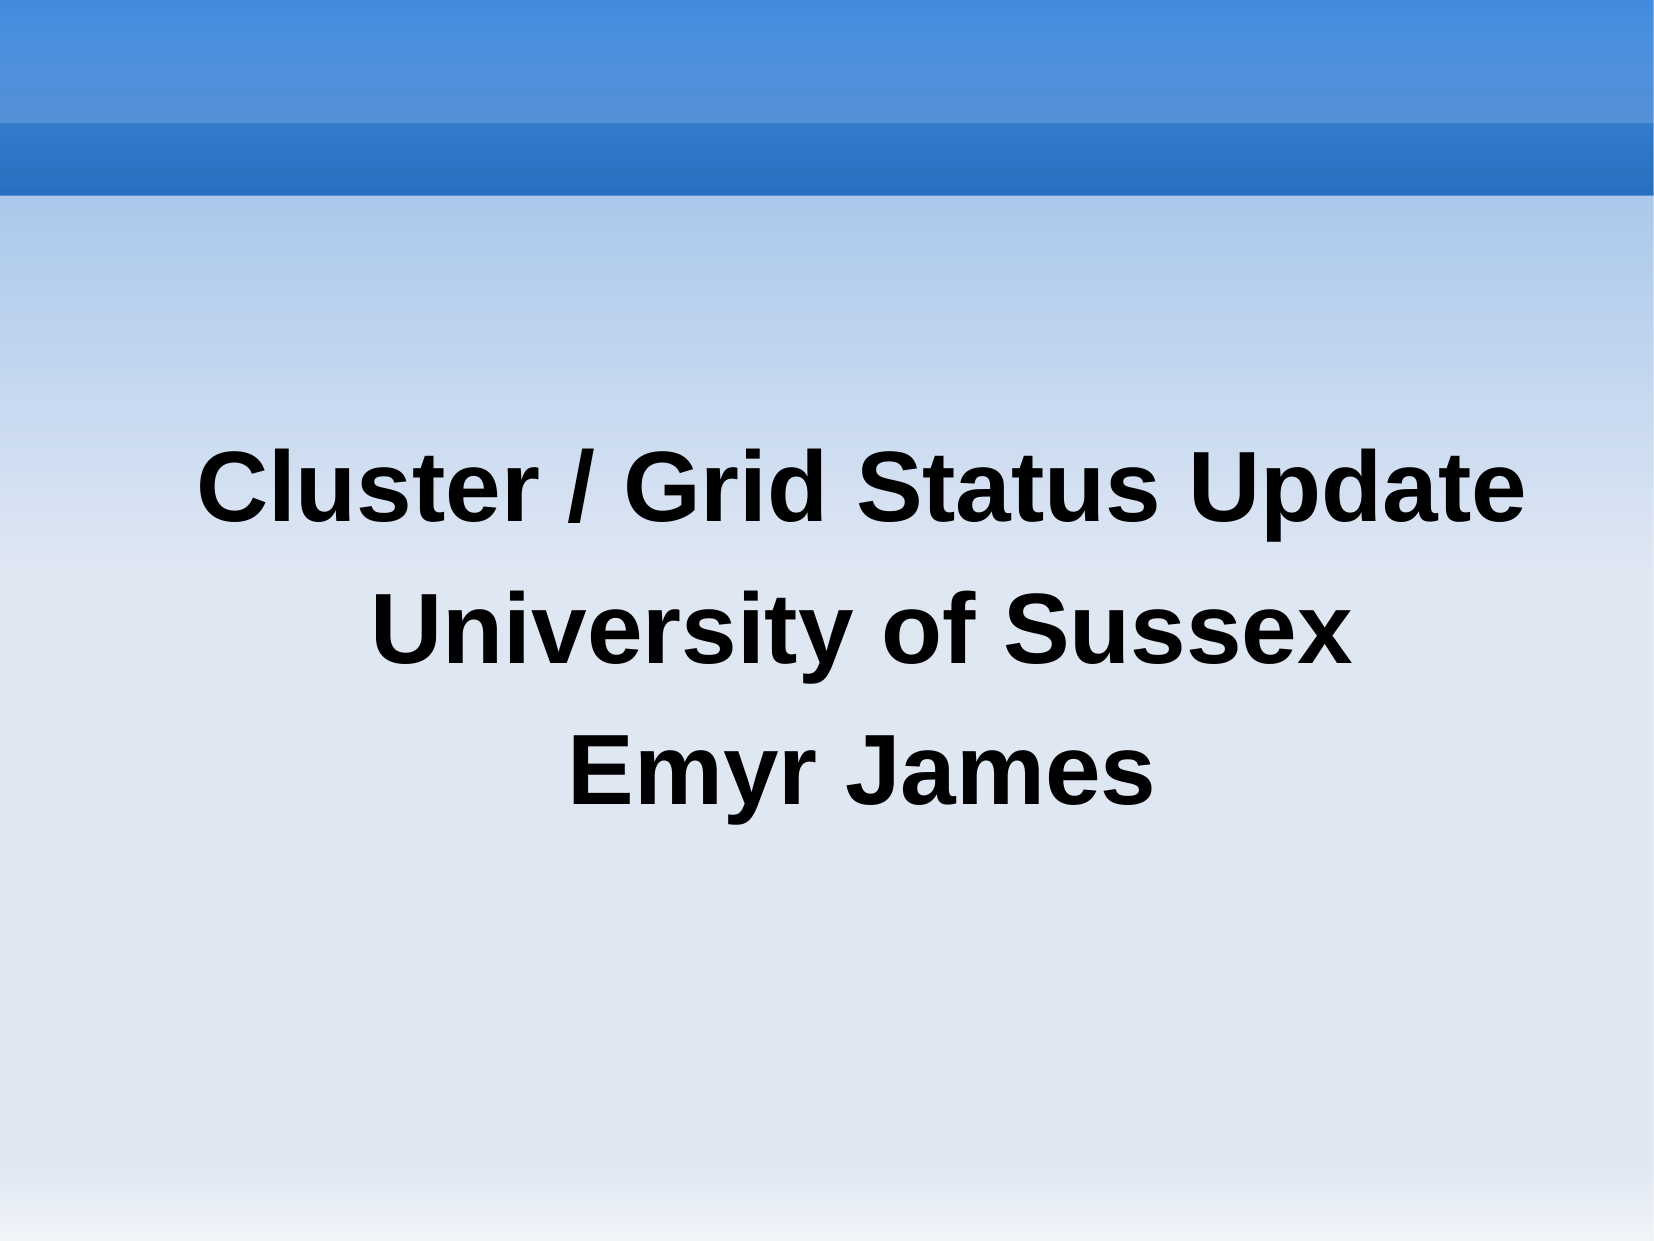

#
Cluster / Grid Status Update
University of Sussex
Emyr James